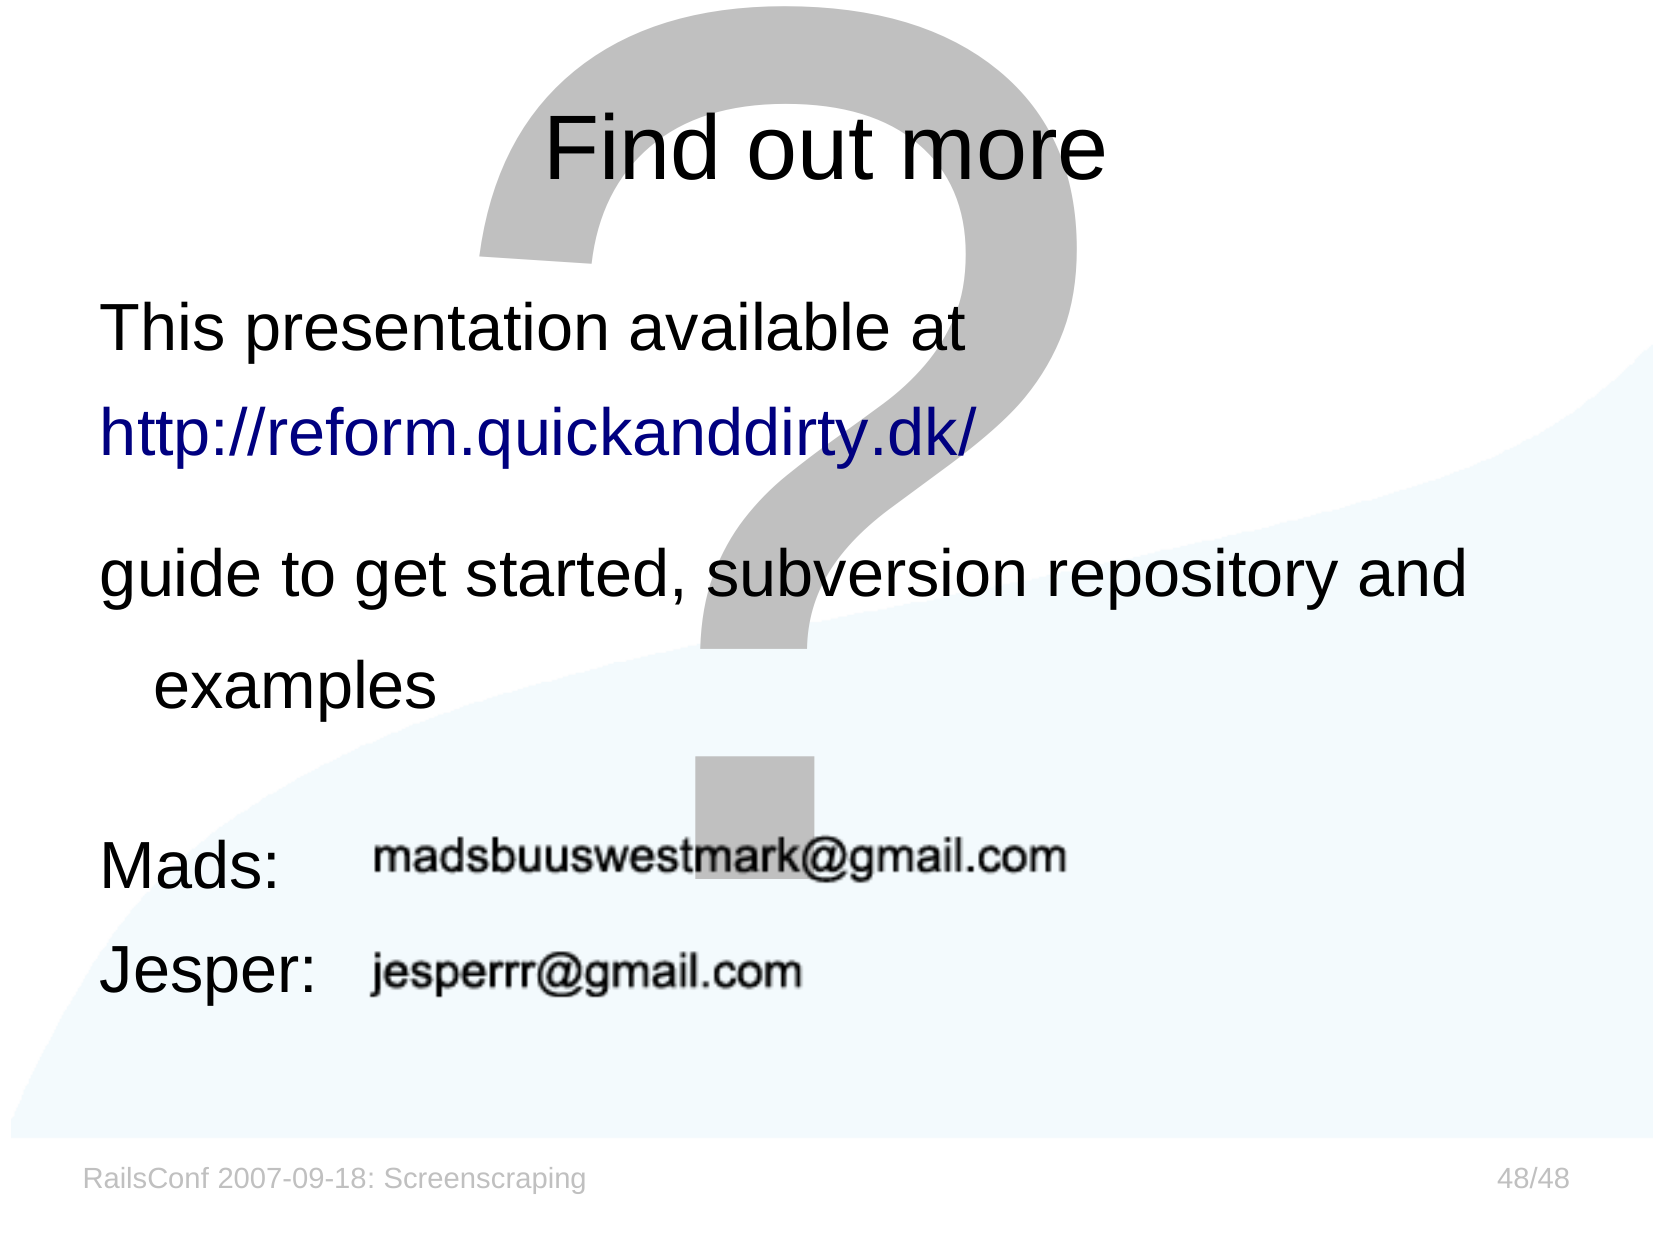

?
# Find out more
This presentation available at
http://reform.quickanddirty.dk/
guide to get started, subversion repository and examples
Mads:
Jesper:
2007-09-18
48